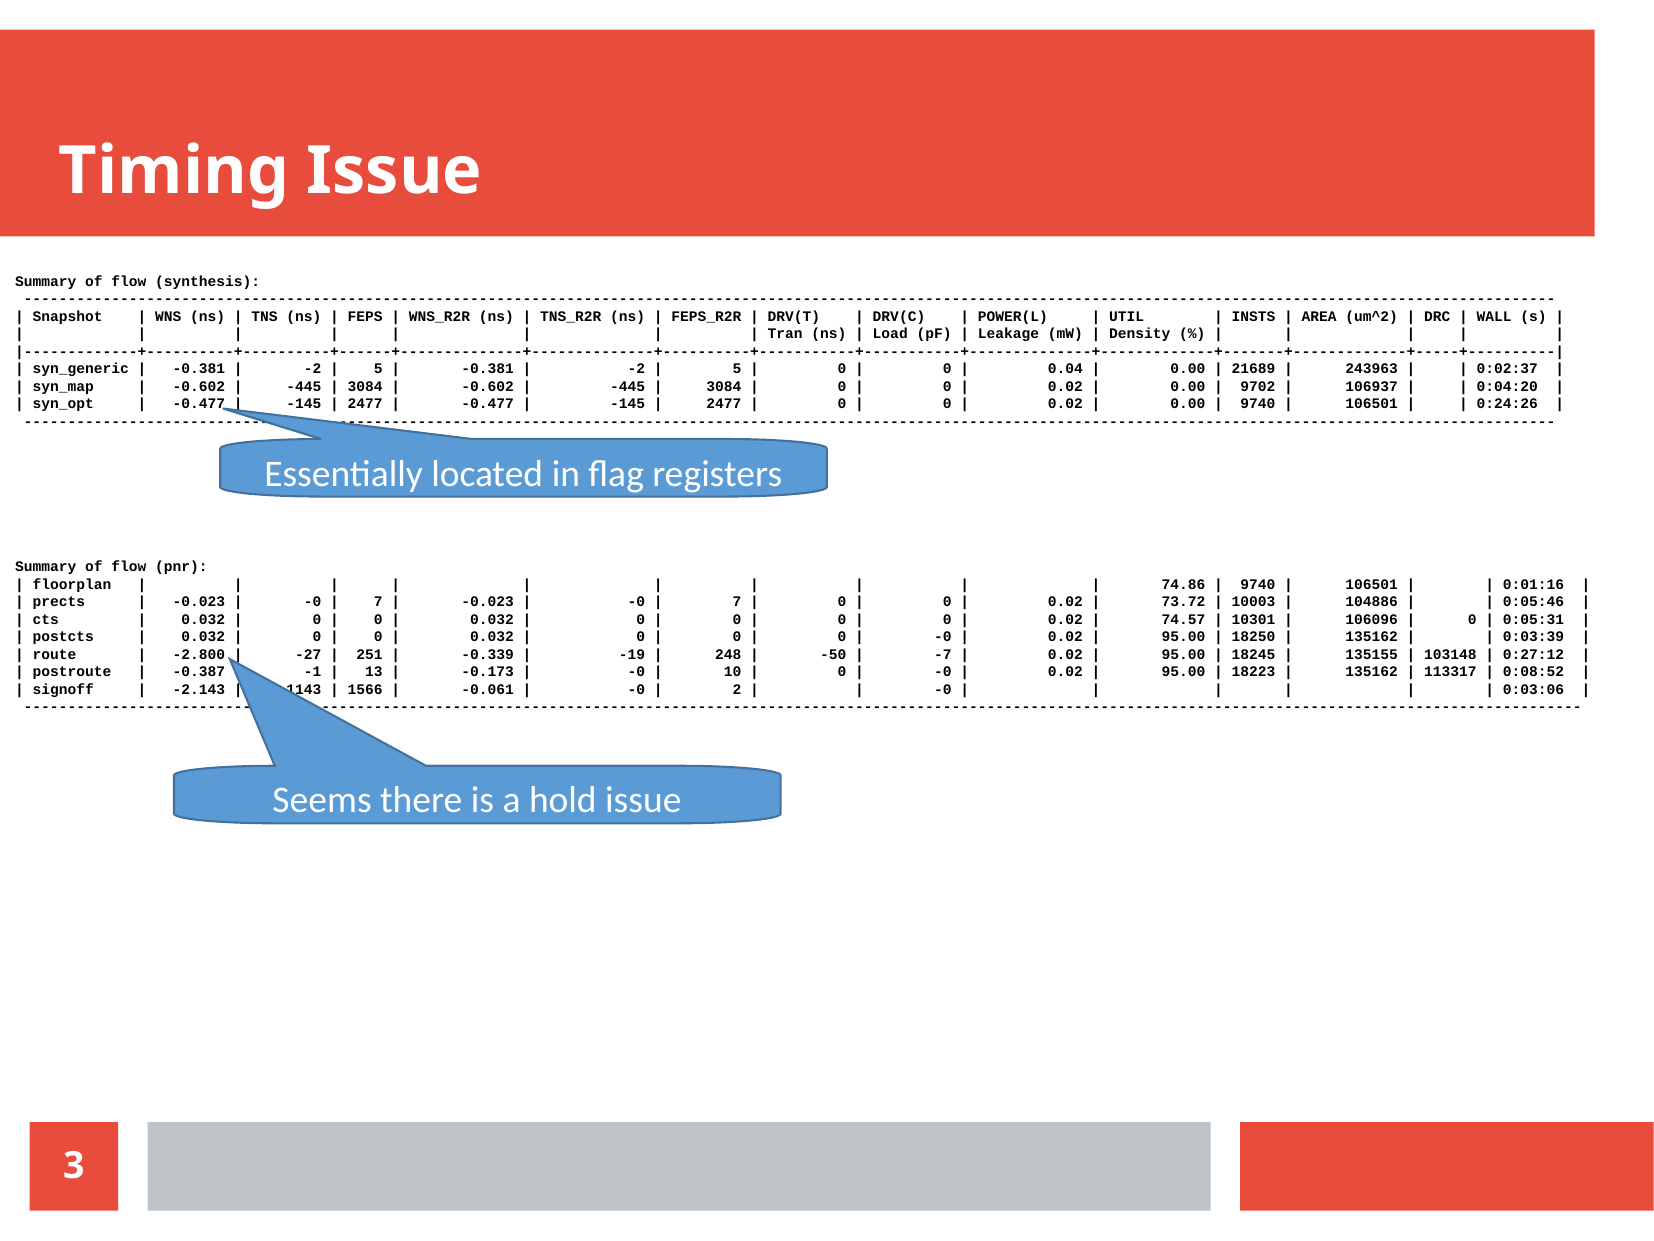

# Timing Issue
Summary of flow (synthesis):
 -------------------------------------------------------------------------------------------------------------------------------------------------------------------------------
| Snapshot | WNS (ns) | TNS (ns) | FEPS | WNS_R2R (ns) | TNS_R2R (ns) | FEPS_R2R | DRV(T) | DRV(C) | POWER(L) | UTIL | INSTS | AREA (um^2) | DRC | WALL (s) |
| | | | | | | | Tran (ns) | Load (pF) | Leakage (mW) | Density (%) | | | | |
|-------------+----------+----------+------+--------------+--------------+----------+-----------+-----------+--------------+-------------+-------+-------------+-----+----------|
| syn_generic | -0.381 | -2 | 5 | -0.381 | -2 | 5 | 0 | 0 | 0.04 | 0.00 | 21689 | 243963 | | 0:02:37 |
| syn_map | -0.602 | -445 | 3084 | -0.602 | -445 | 3084 | 0 | 0 | 0.02 | 0.00 | 9702 | 106937 | | 0:04:20 |
| syn_opt | -0.477 | -145 | 2477 | -0.477 | -145 | 2477 | 0 | 0 | 0.02 | 0.00 | 9740 | 106501 | | 0:24:26 |
 -------------------------------------------------------------------------------------------------------------------------------------------------------------------------------
Essentially located in flag registers
Summary of flow (pnr):
| floorplan | | | | | | | | | | 74.86 | 9740 | 106501 | | 0:01:16 |
| prects | -0.023 | -0 | 7 | -0.023 | -0 | 7 | 0 | 0 | 0.02 | 73.72 | 10003 | 104886 | | 0:05:46 |
| cts | 0.032 | 0 | 0 | 0.032 | 0 | 0 | 0 | 0 | 0.02 | 74.57 | 10301 | 106096 | 0 | 0:05:31 |
| postcts | 0.032 | 0 | 0 | 0.032 | 0 | 0 | 0 | -0 | 0.02 | 95.00 | 18250 | 135162 | | 0:03:39 |
| route | -2.800 | -27 | 251 | -0.339 | -19 | 248 | -50 | -7 | 0.02 | 95.00 | 18245 | 135155 | 103148 | 0:27:12 |
| postroute | -0.387 | -1 | 13 | -0.173 | -0 | 10 | 0 | -0 | 0.02 | 95.00 | 18223 | 135162 | 113317 | 0:08:52 |
| signoff | -2.143 | -1143 | 1566 | -0.061 | -0 | 2 | | -0 | | | | | | 0:03:06 |
 ----------------------------------------------------------------------------------------------------------------------------------------------------------------------------------
Seems there is a hold issue